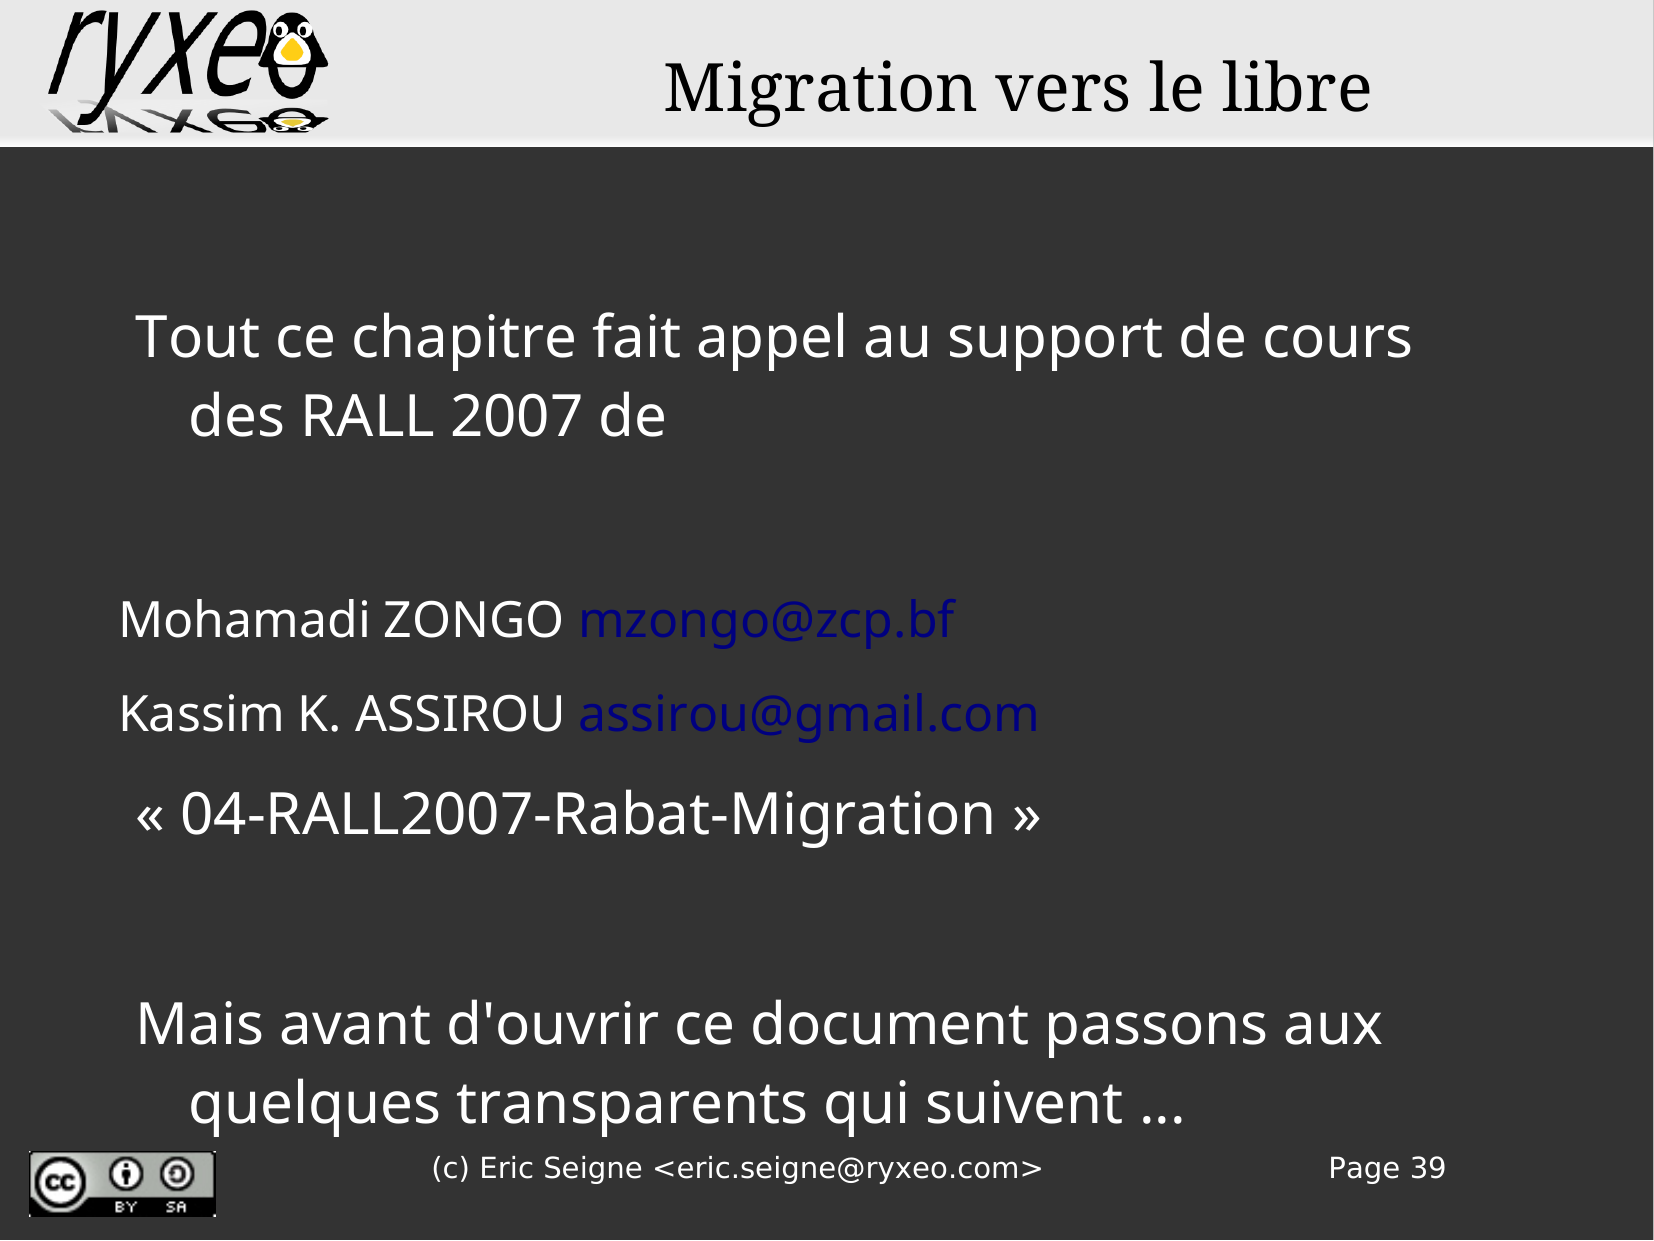

# Migration vers le libre
Tout ce chapitre fait appel au support de cours des RALL 2007 de
Mohamadi ZONGO mzongo@zcp.bf
Kassim K. ASSIROU assirou@gmail.com
« 04-RALL2007-Rabat-Migration »
Mais avant d'ouvrir ce document passons aux quelques transparents qui suivent ...
Toto le héro
39